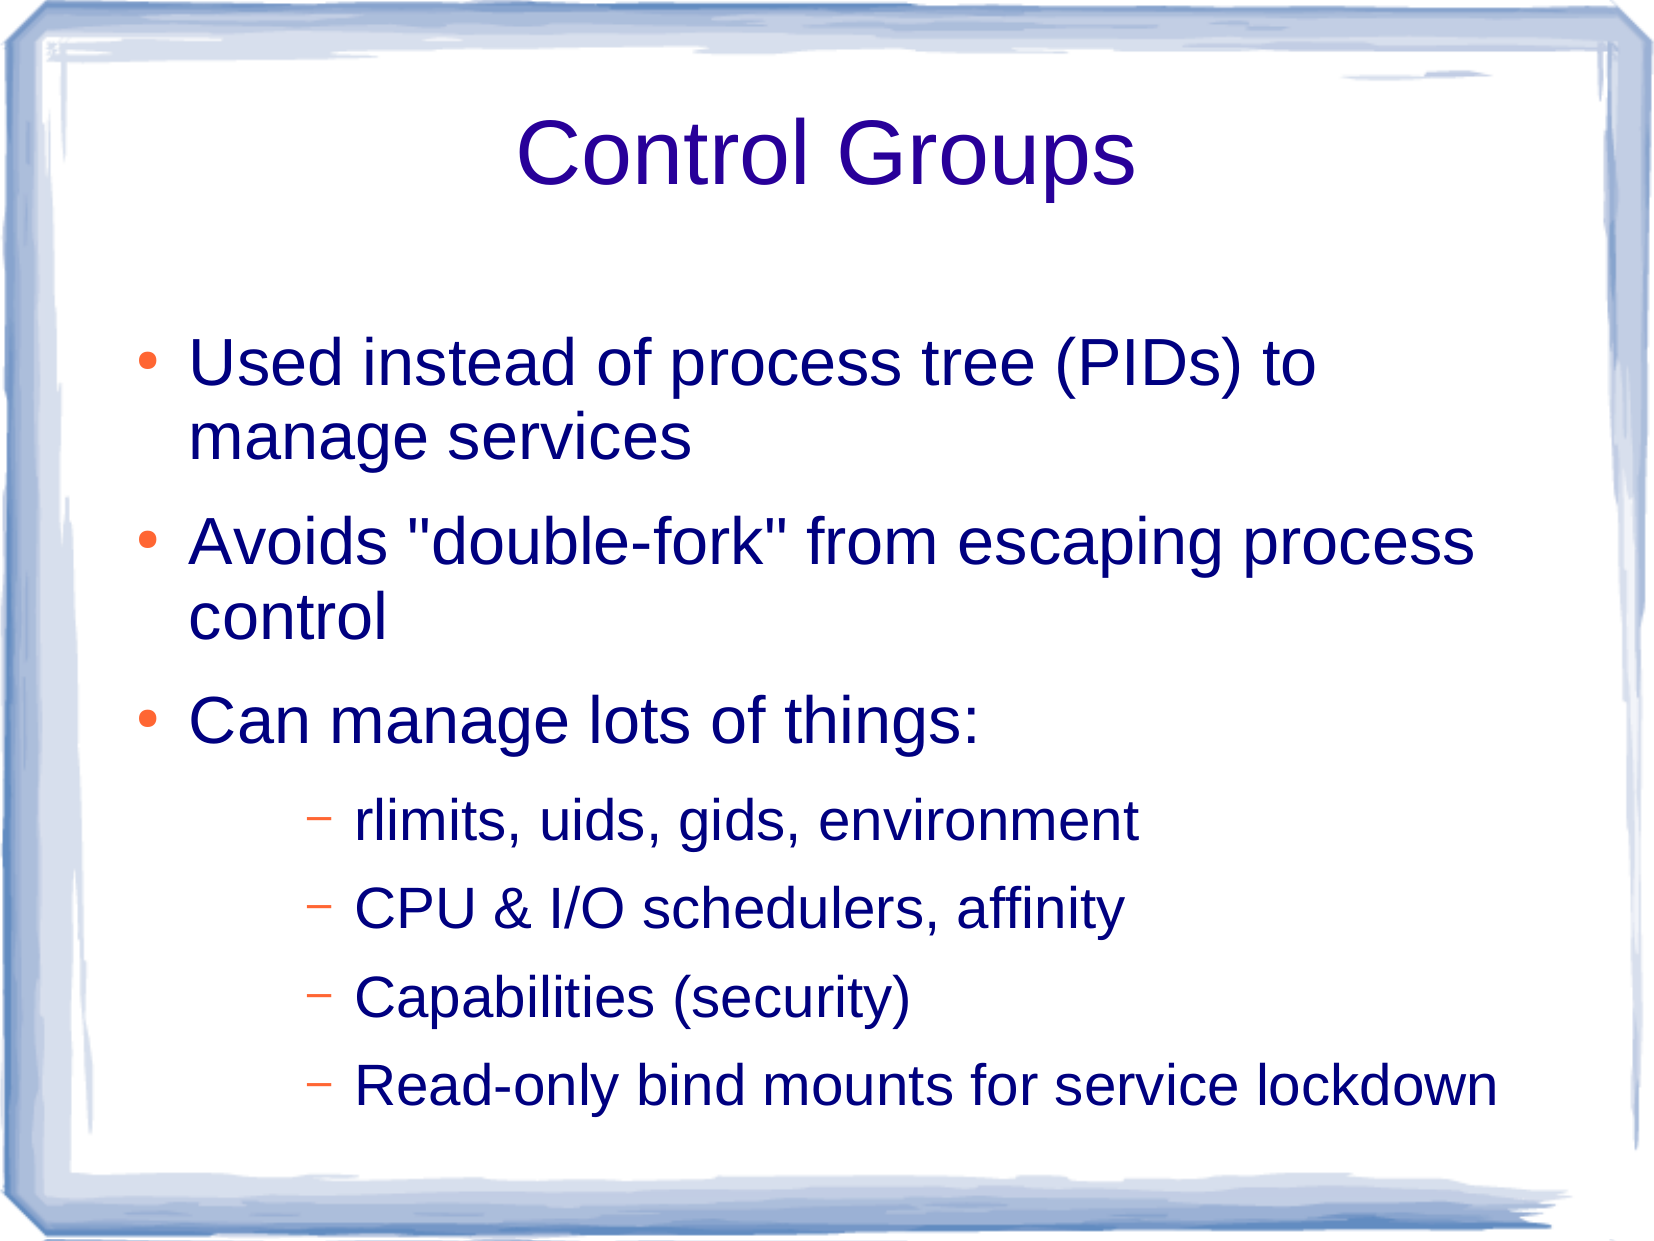

# Control Groups
Used instead of process tree (PIDs) to manage services
Avoids "double-fork" from escaping process control
Can manage lots of things:
rlimits, uids, gids, environment
CPU & I/O schedulers, affinity
Capabilities (security)
Read-only bind mounts for service lockdown